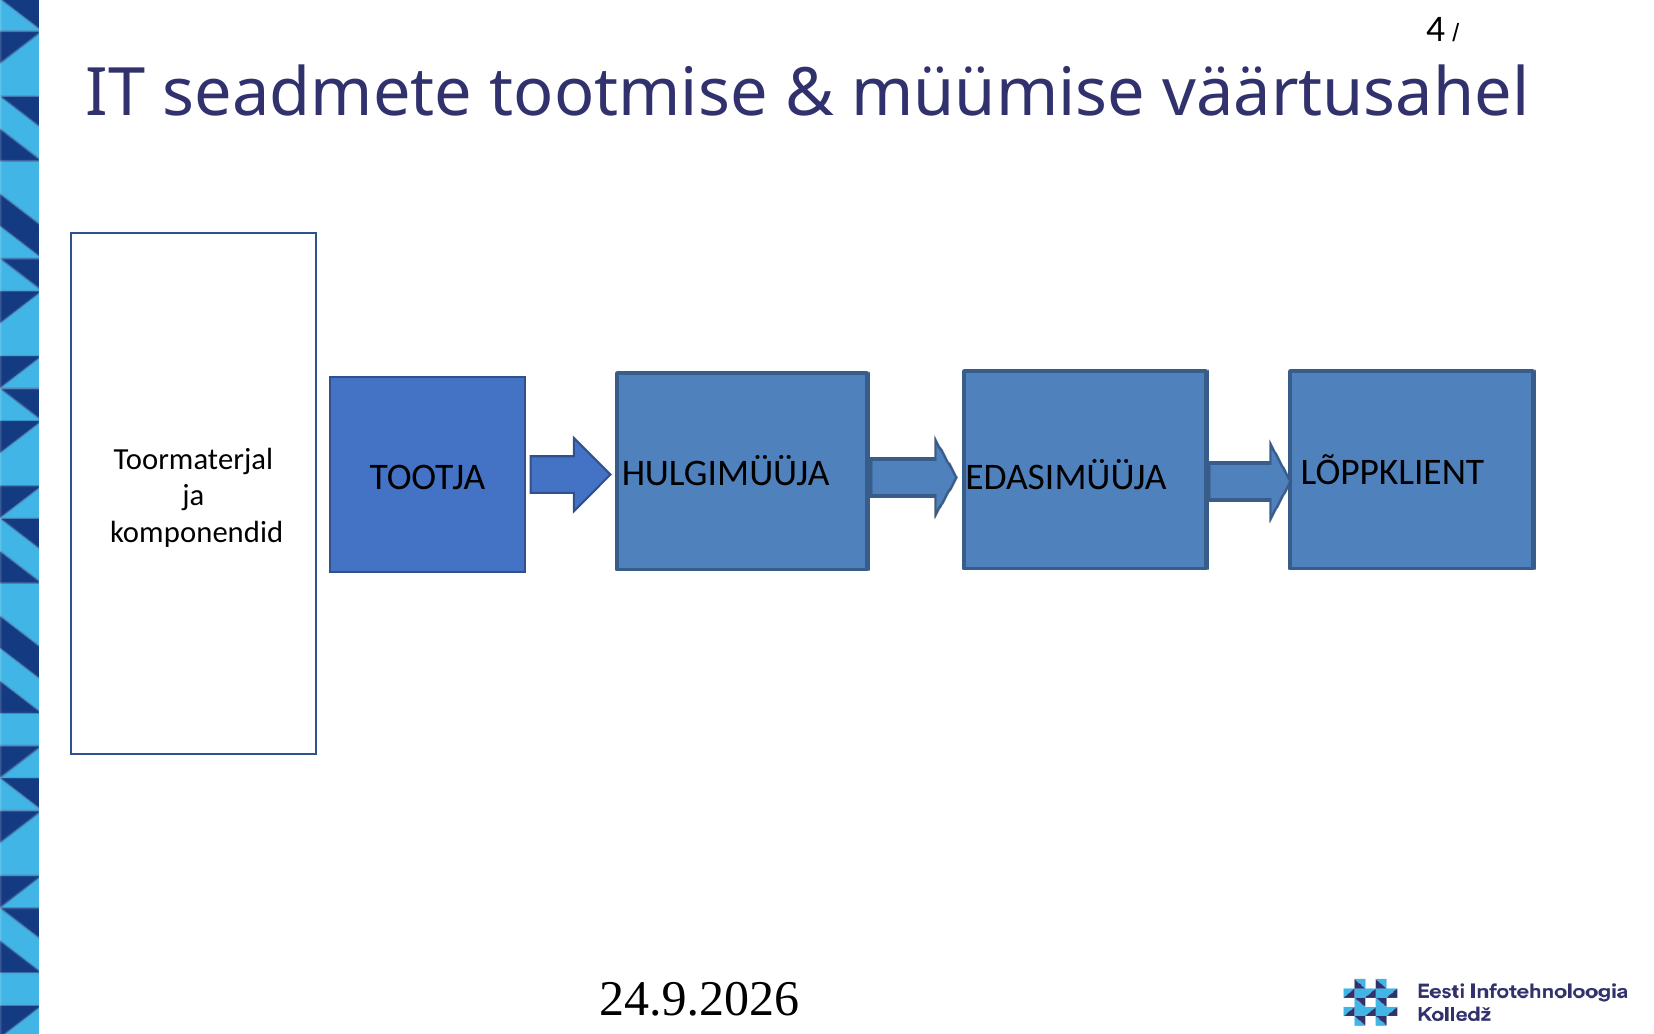

# IT seadmete tootmise & müümise väärtusahel
Toormaterjal
ja
 komponendid
TOOTJA
LÕPPKLIENT
HULGIMÜÜJA
EDASIMÜÜJA